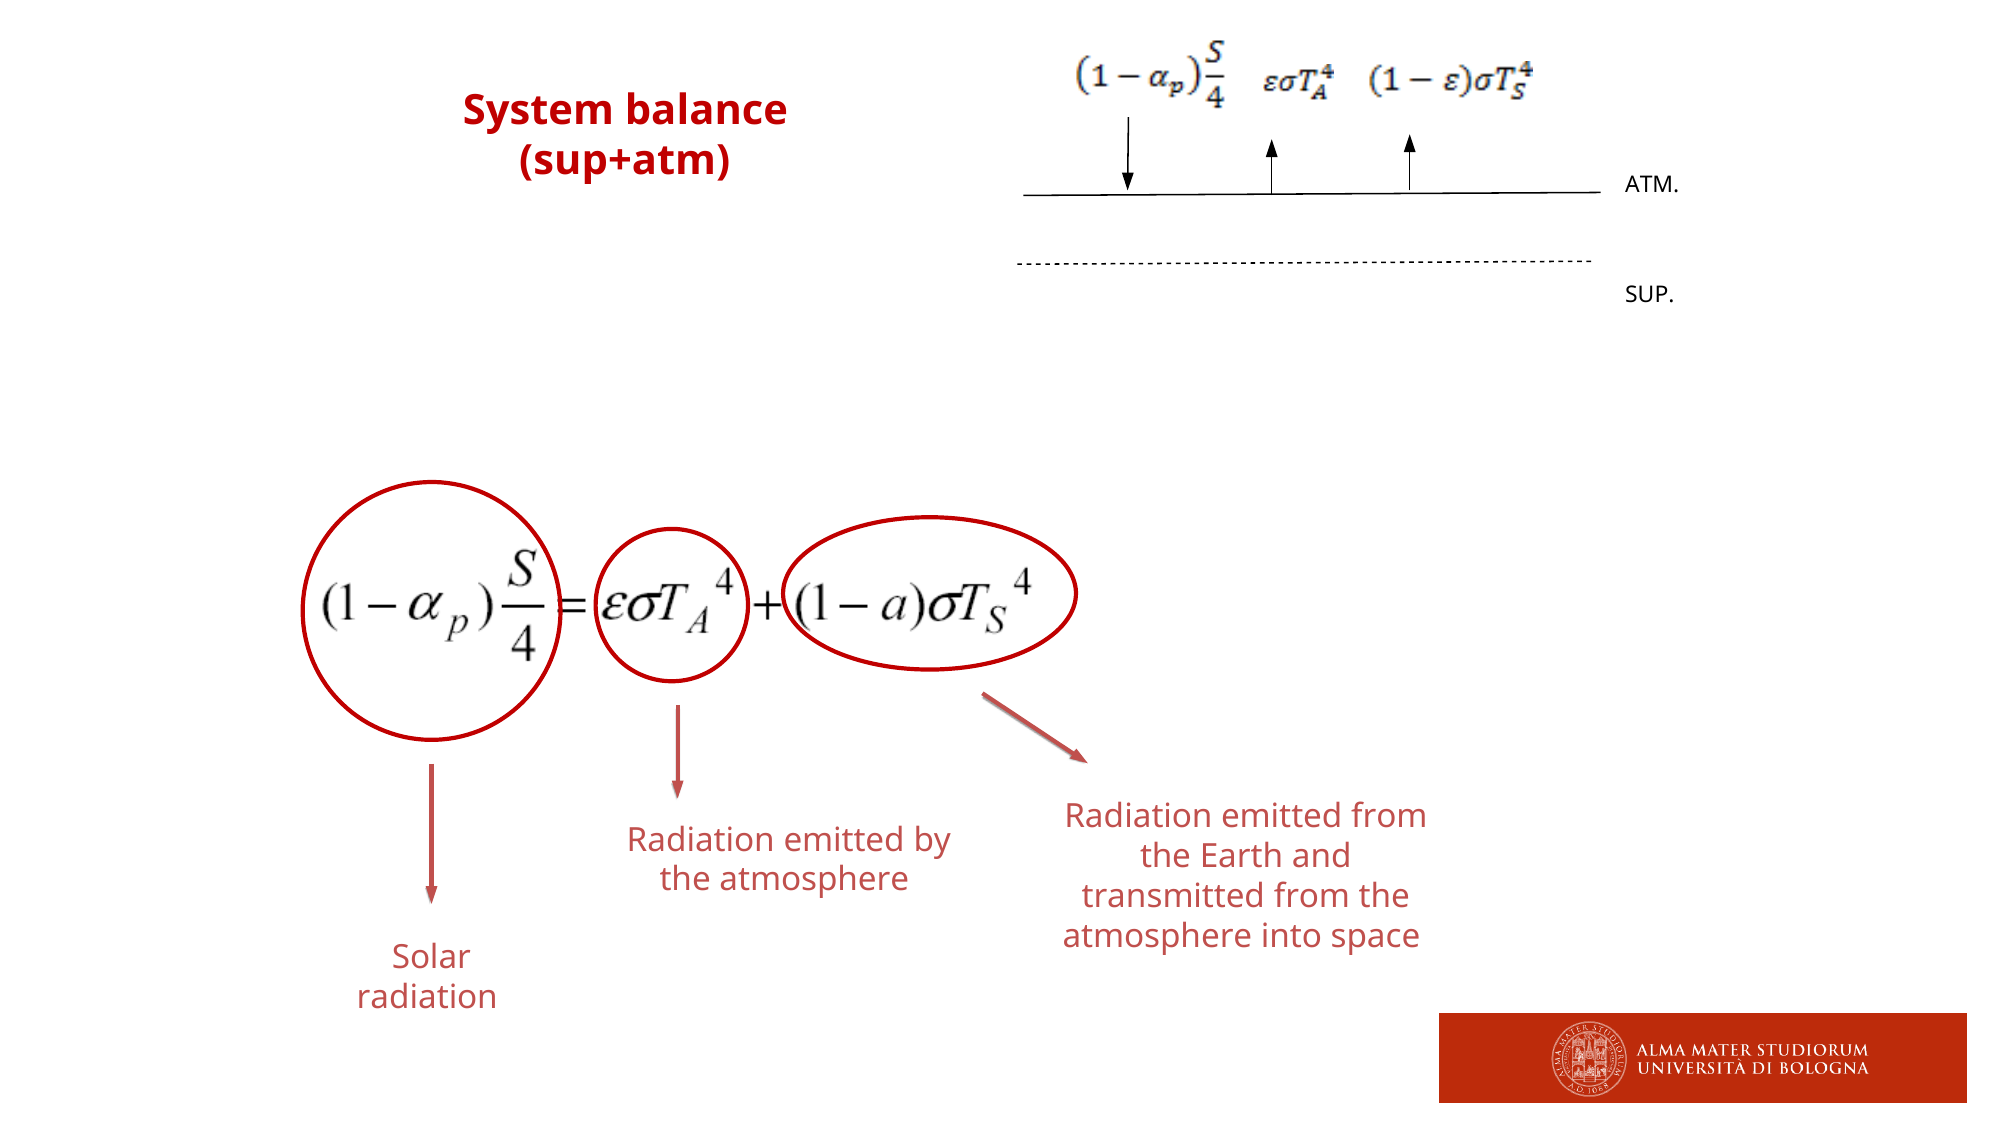

ATM.
SUP.
System balance (sup+atm)
Radiation emitted from the Earth and transmitted from the atmosphere into space
Radiation emitted by the atmosphere
Solar radiation